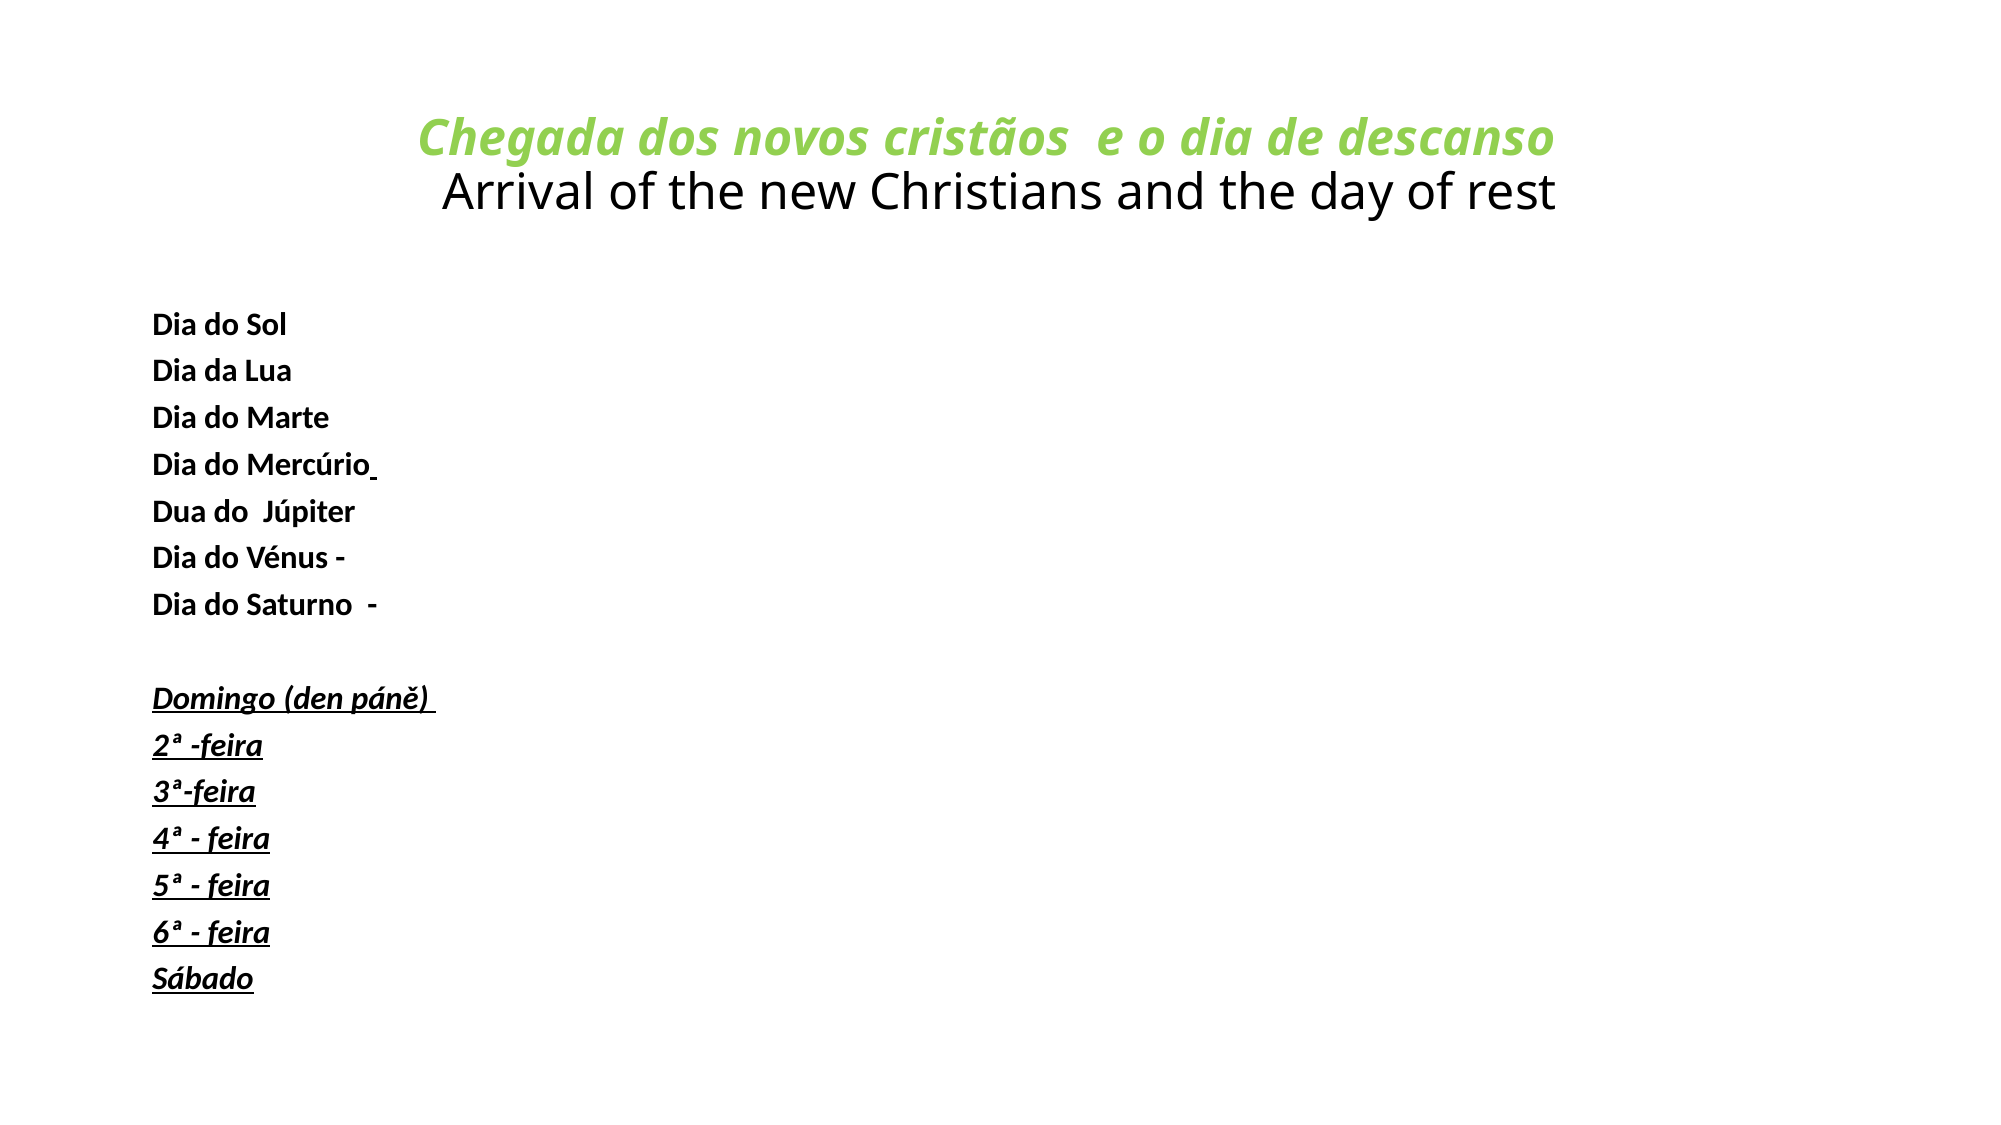

# Chegada dos novos cristãos e o dia de descanso Arrival of the new Christians and the day of rest
Dia do Sol
Dia da Lua
Dia do Marte
Dia do Mercúrio
Dua do Júpiter
Dia do Vénus -
Dia do Saturno -
Domingo (den páně)
2ª -feira
3ª-feira
4ª - feira
5ª - feira
6ª - feira
Sábado